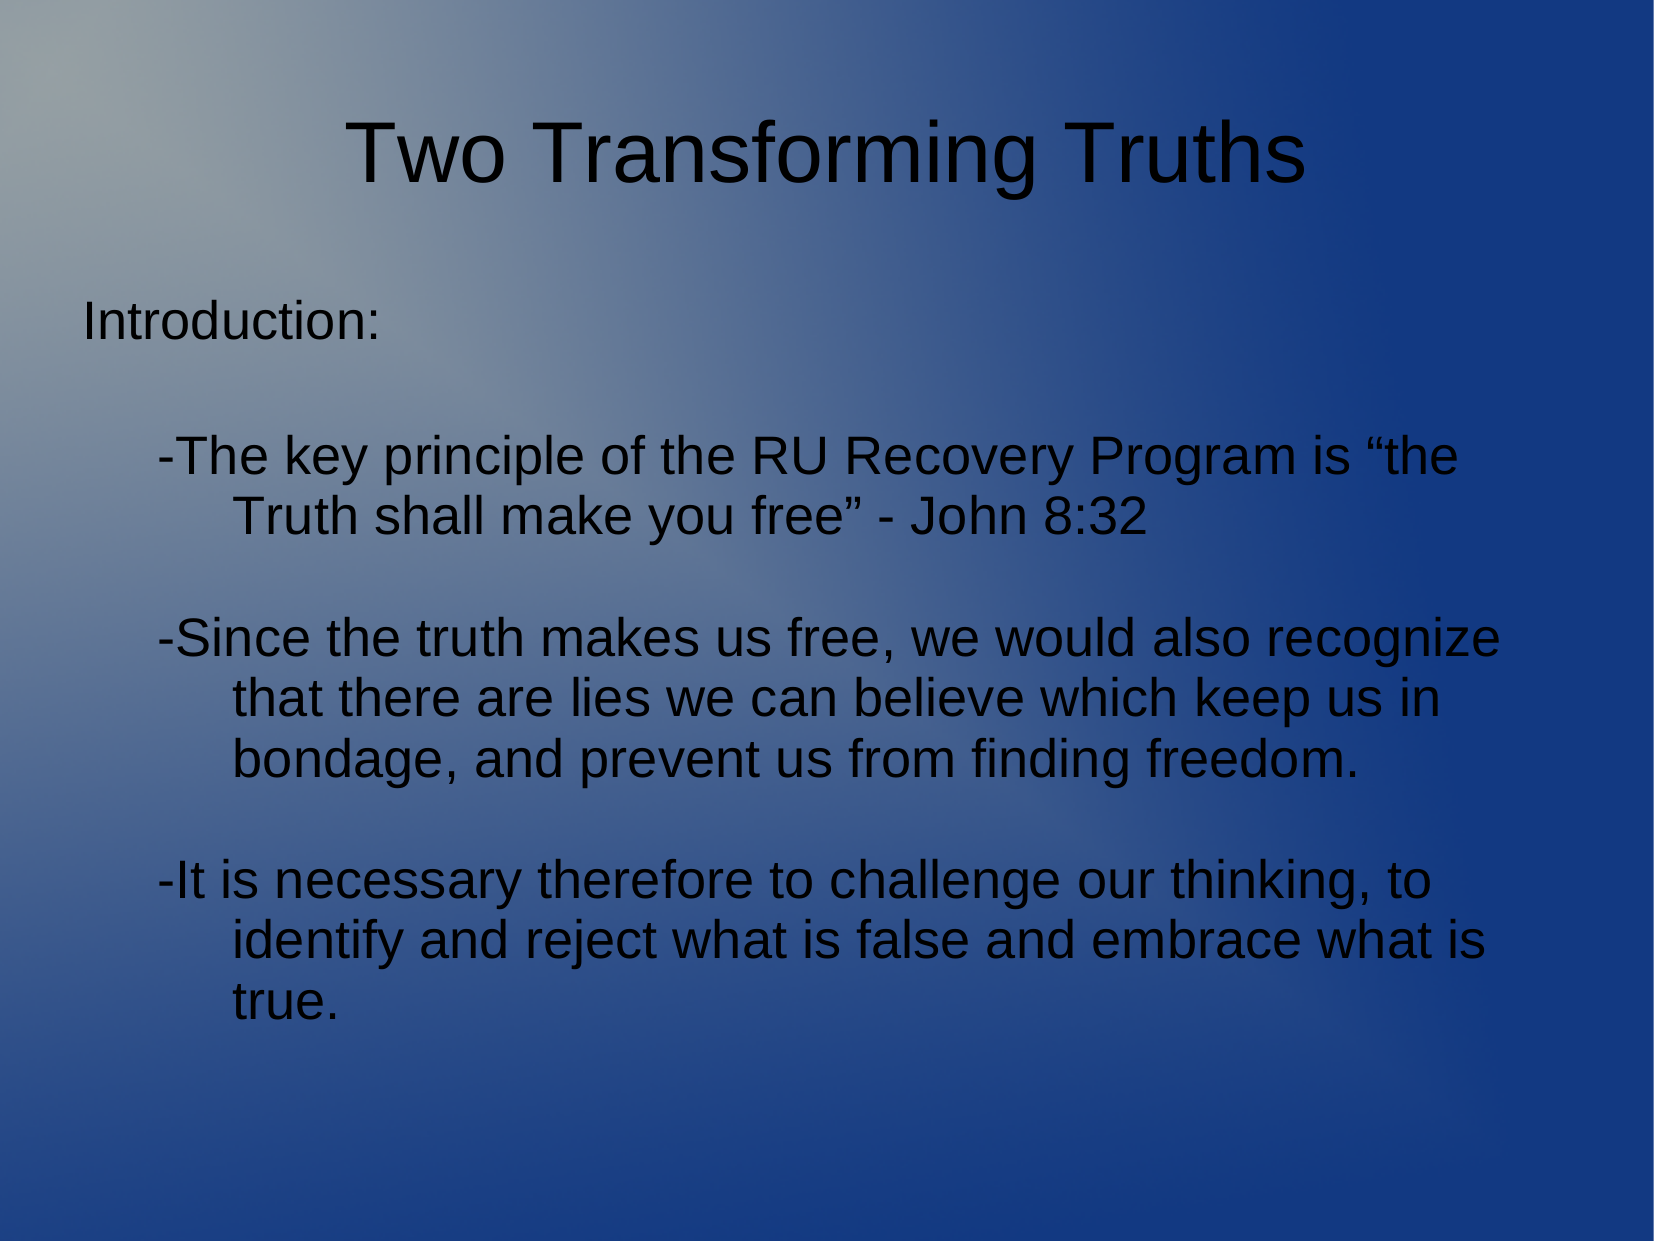

# Two Transforming Truths
Introduction:
	-The key principle of the RU Recovery Program is “the 			Truth shall make you free” - John 8:32
	-Since the truth makes us free, we would also recognize 		that there are lies we can believe which keep us in 			bondage, and prevent us from finding freedom.
	-It is necessary therefore to challenge our thinking, to 			identify and reject what is false and embrace what is 			true.